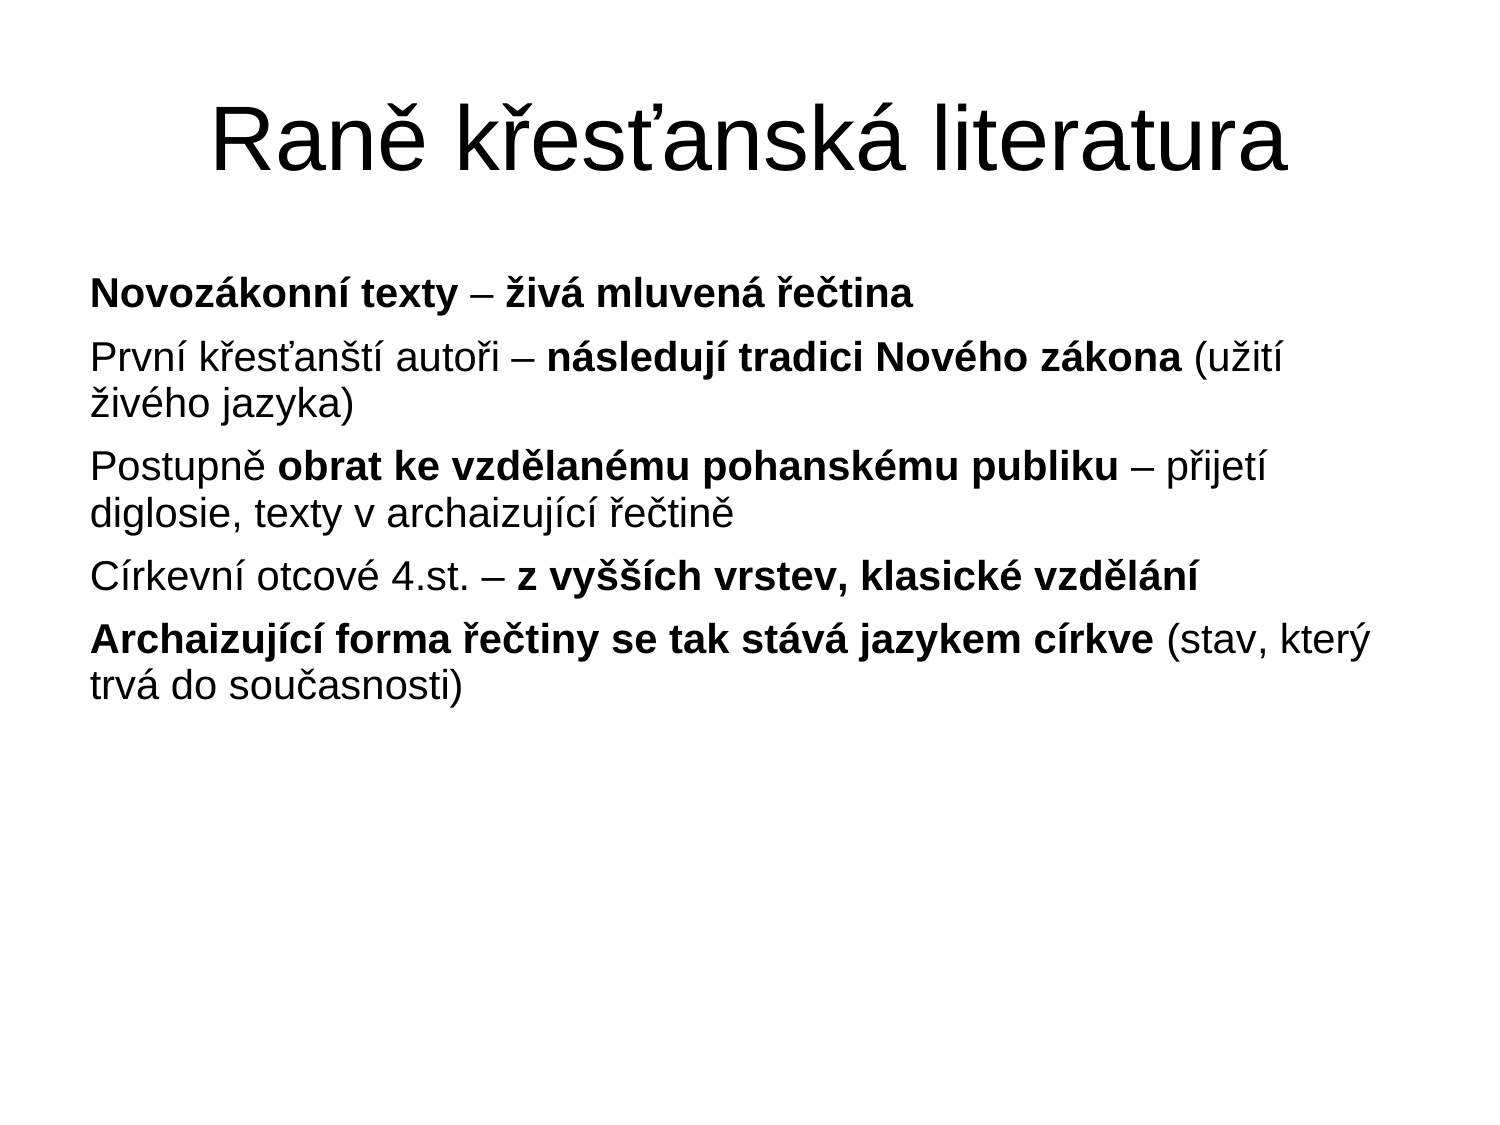

# Raně křesťanská literatura
Novozákonní texty – živá mluvená řečtina
První křesťanští autoři – následují tradici Nového zákona (užití živého jazyka)
Postupně obrat ke vzdělanému pohanskému publiku – přijetí diglosie, texty v archaizující řečtině
Církevní otcové 4.st. – z vyšších vrstev, klasické vzdělání
Archaizující forma řečtiny se tak stává jazykem církve (stav, který trvá do současnosti)